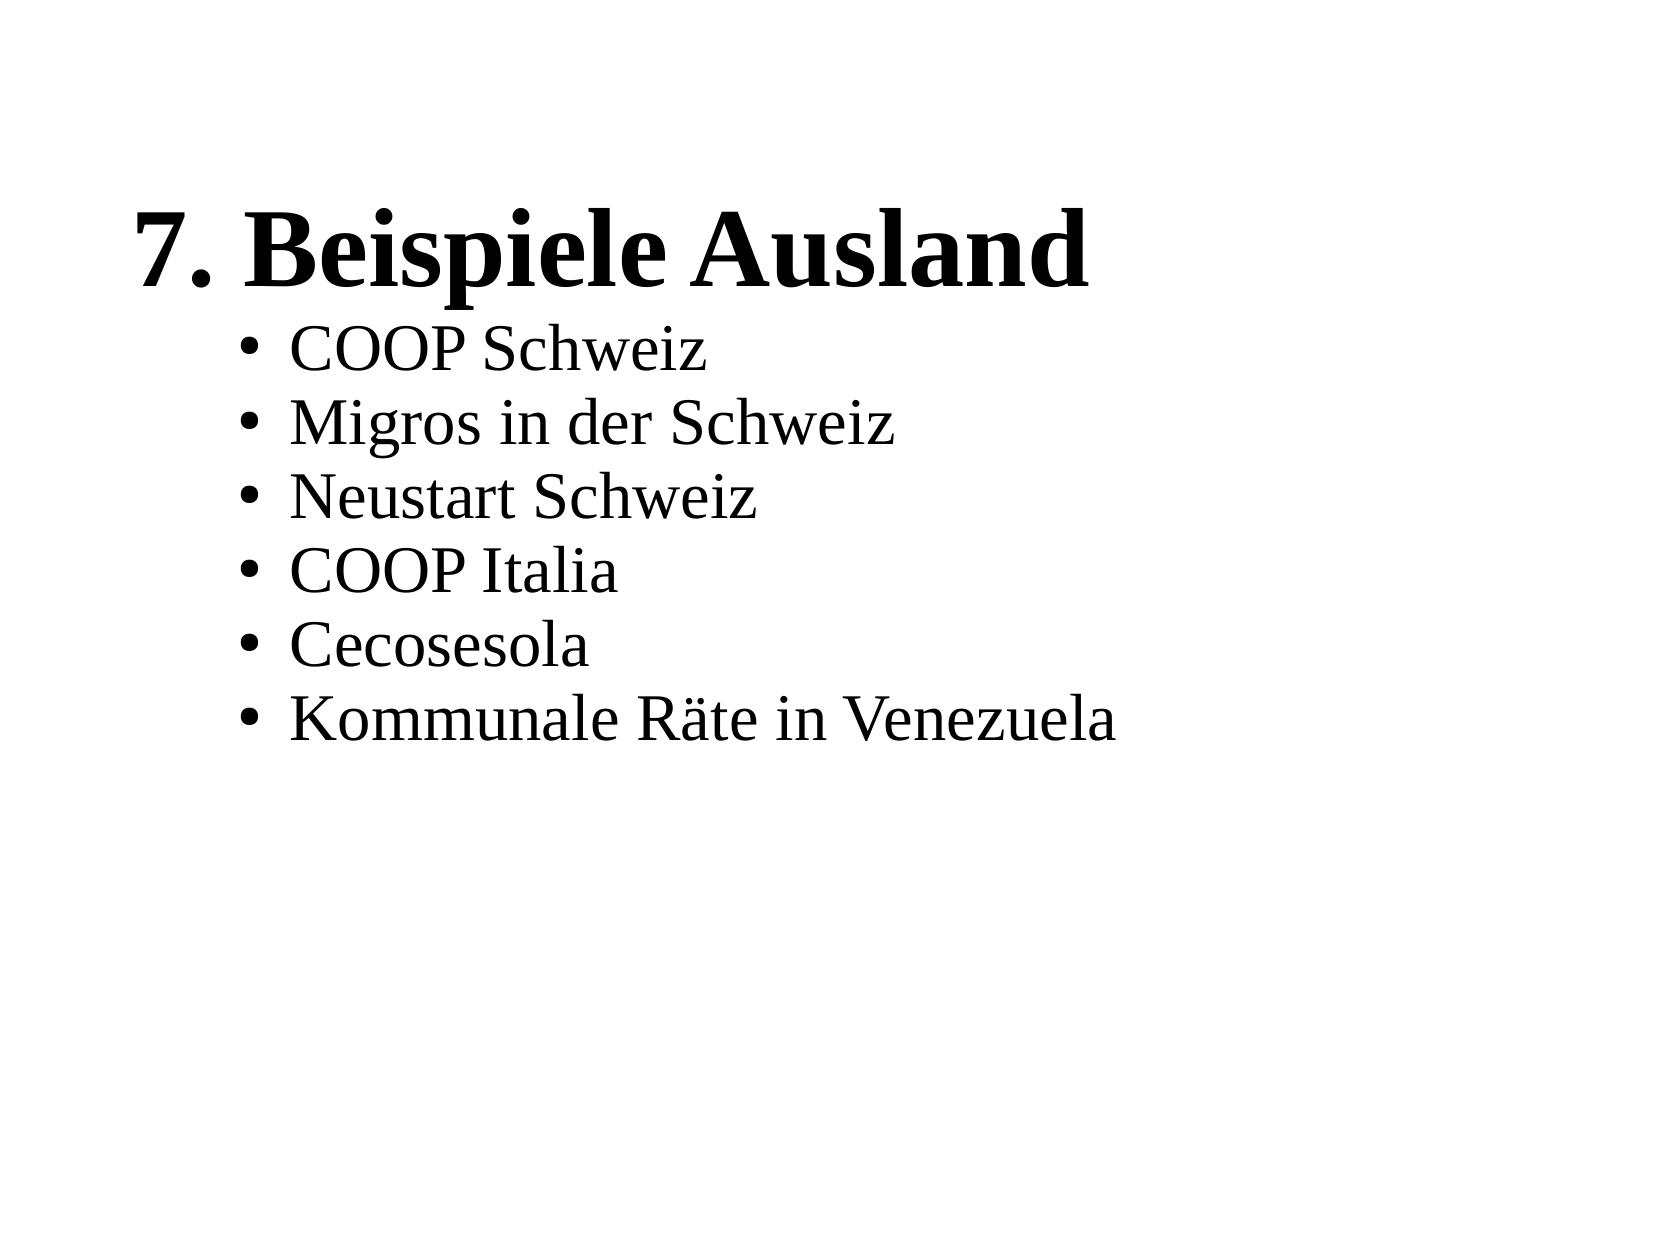

7. Beispiele Ausland
 COOP Schweiz
 Migros in der Schweiz
 Neustart Schweiz
 COOP Italia
 Cecosesola
 Kommunale Räte in Venezuela